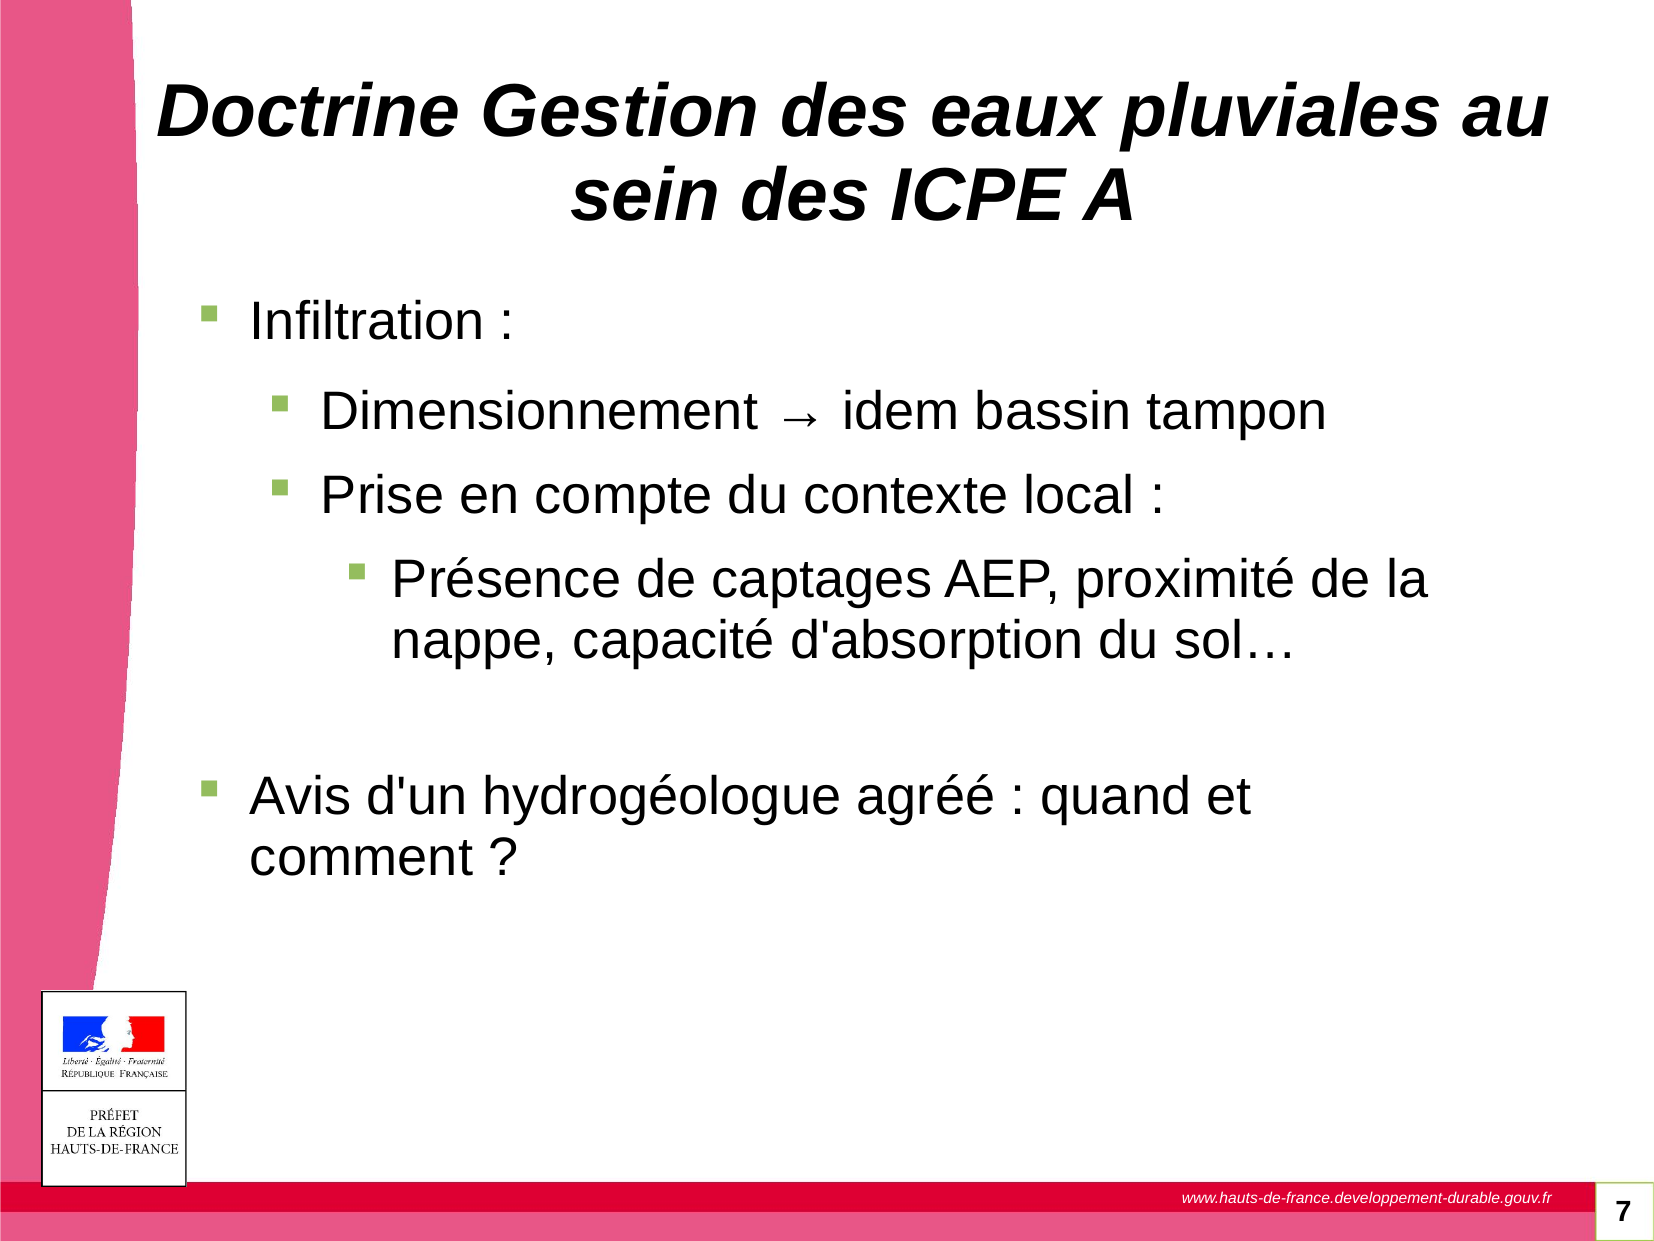

Doctrine Gestion des eaux pluviales au sein des ICPE A
# Infiltration :
Dimensionnement → idem bassin tampon
Prise en compte du contexte local :
Présence de captages AEP, proximité de la nappe, capacité d'absorption du sol…
Avis d'un hydrogéologue agréé : quand et comment ?
7